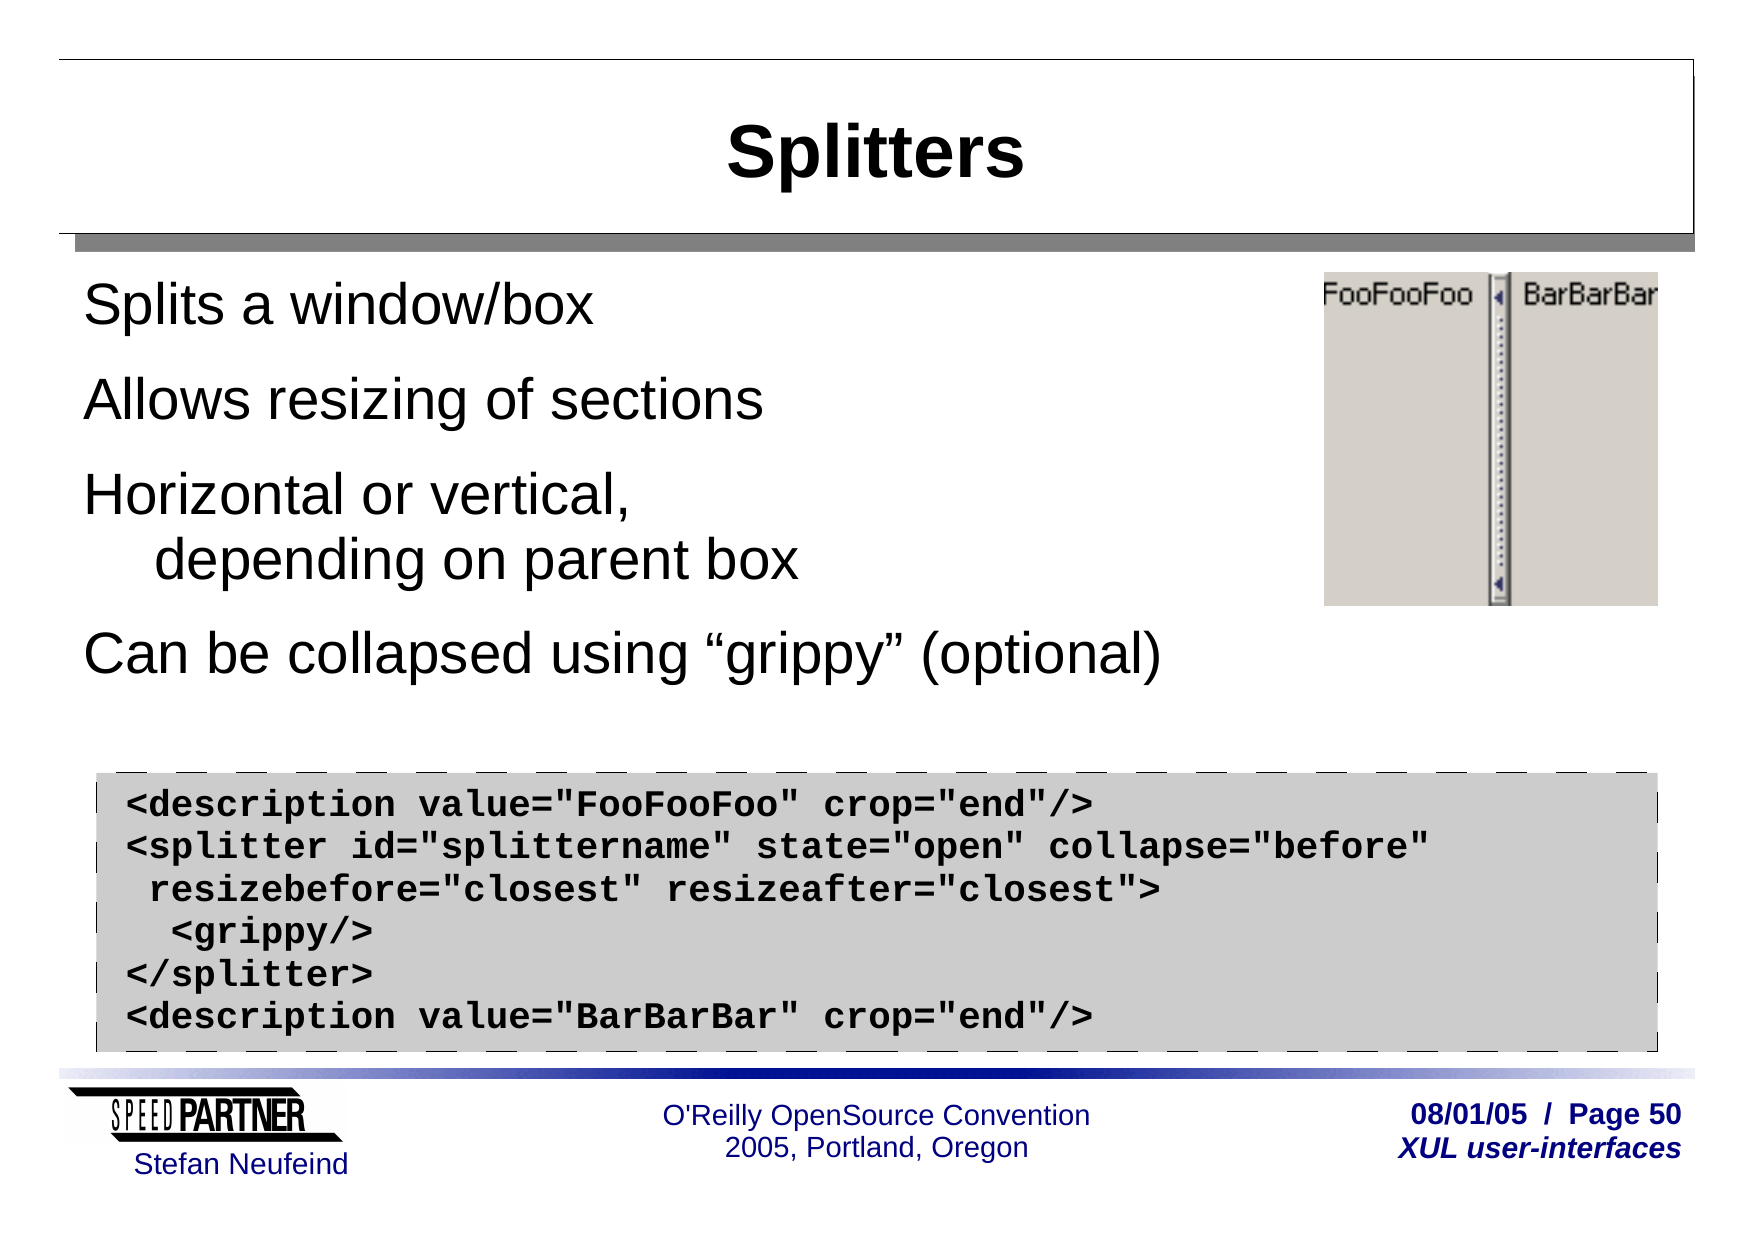

# Splitters
Splits a window/box
Allows resizing of sections
Horizontal or vertical,
depending on parent box
Can be collapsed using “grippy” (optional)
<description value="FooFooFoo" crop="end"/>
<splitter id="splittername" state="open" collapse="before"
 resizebefore="closest" resizeafter="closest">
 <grippy/>
</splitter>
<description value="BarBarBar" crop="end"/>